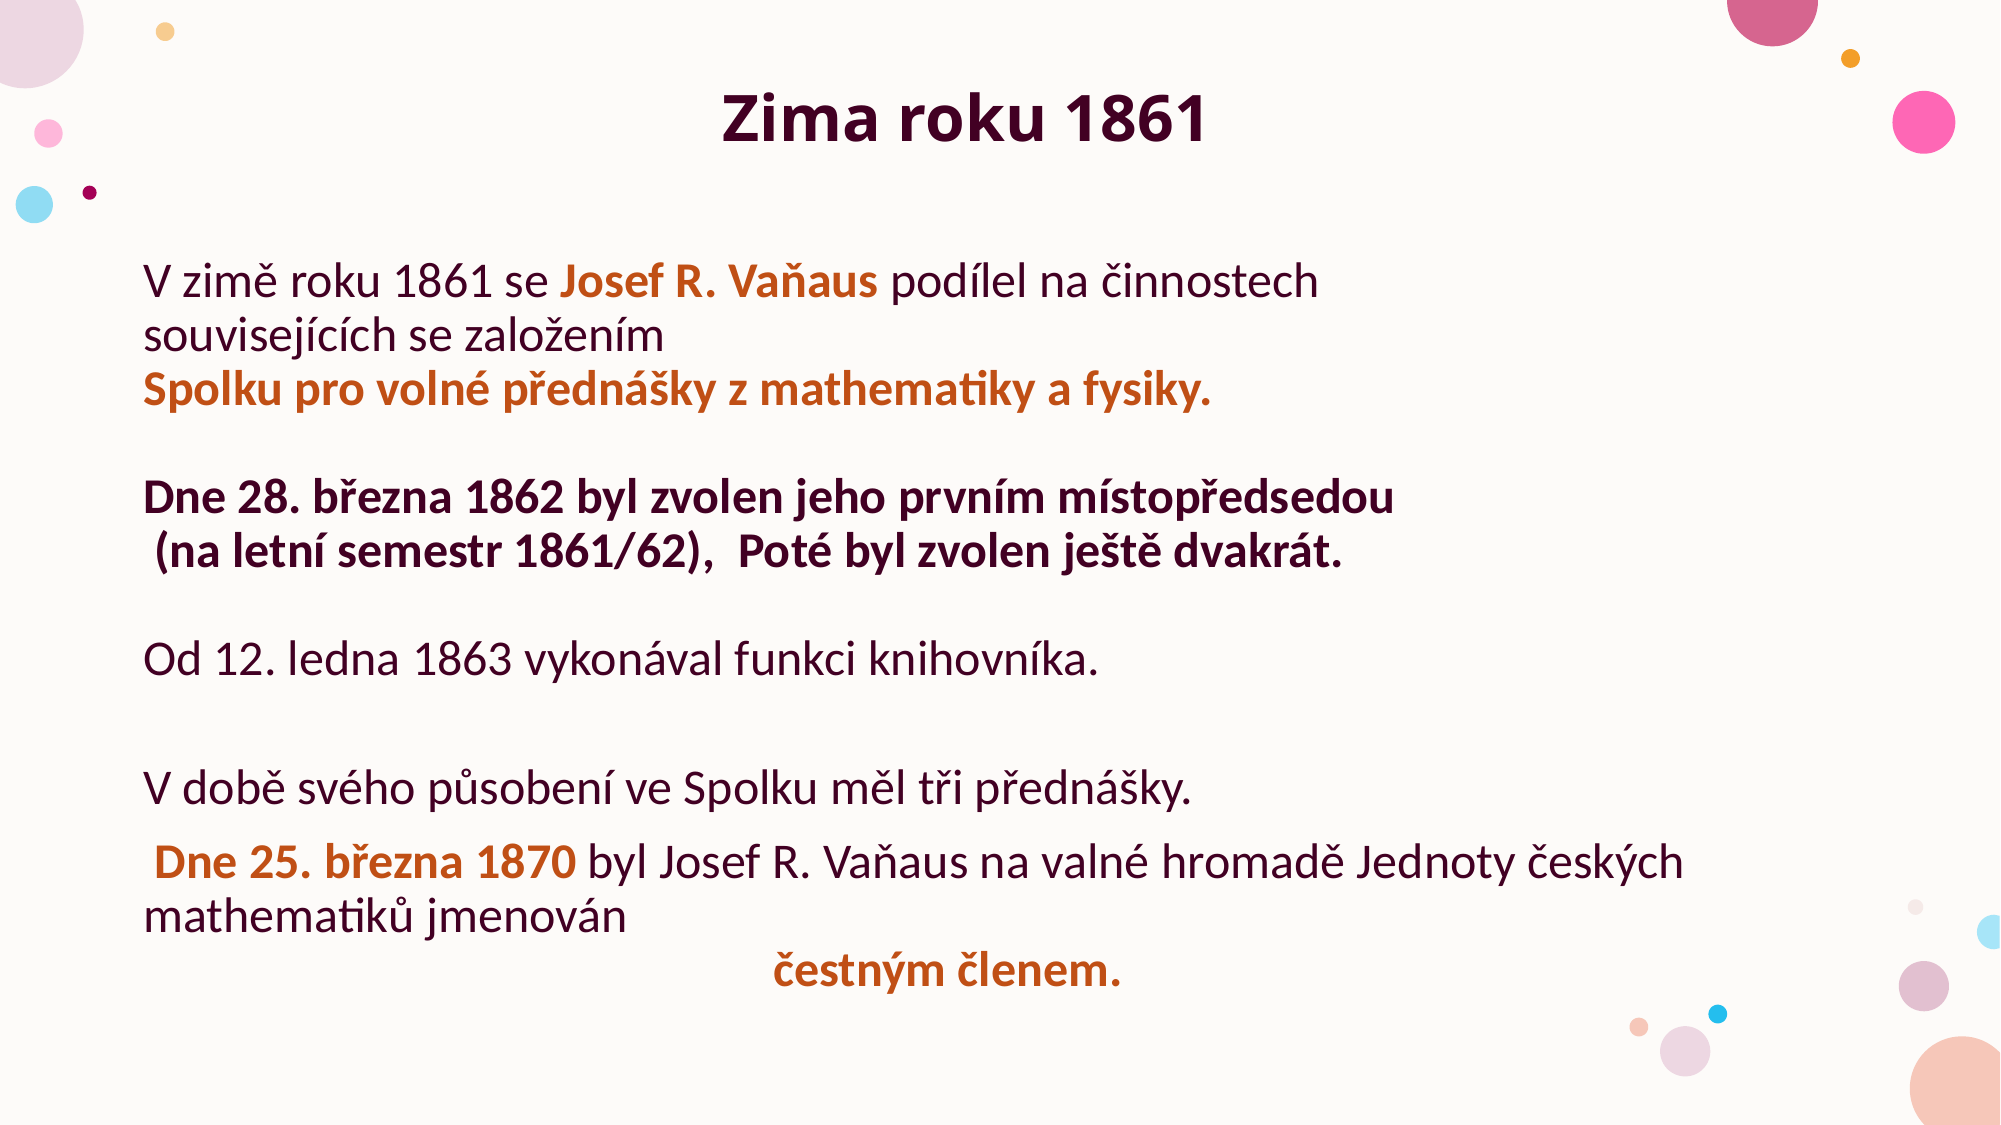

# Zima roku 1861
V zimě roku 1861 se Josef R. Vaňaus podílel na činnostech
souvisejících se založením
Spolku pro volné přednášky z mathematiky a fysiky.
Dne 28. března 1862 byl zvolen jeho prvním místopředsedou
 (na letní semestr 1861/62), Poté byl zvolen ještě dvakrát.
Od 12. ledna 1863 vykonával funkci knihovníka.
V době svého působení ve Spolku měl tři přednášky.
 Dne 25. března 1870 byl Josef R. Vaňaus na valné hromadě Jednoty českých mathematiků jmenován
 čestným členem.